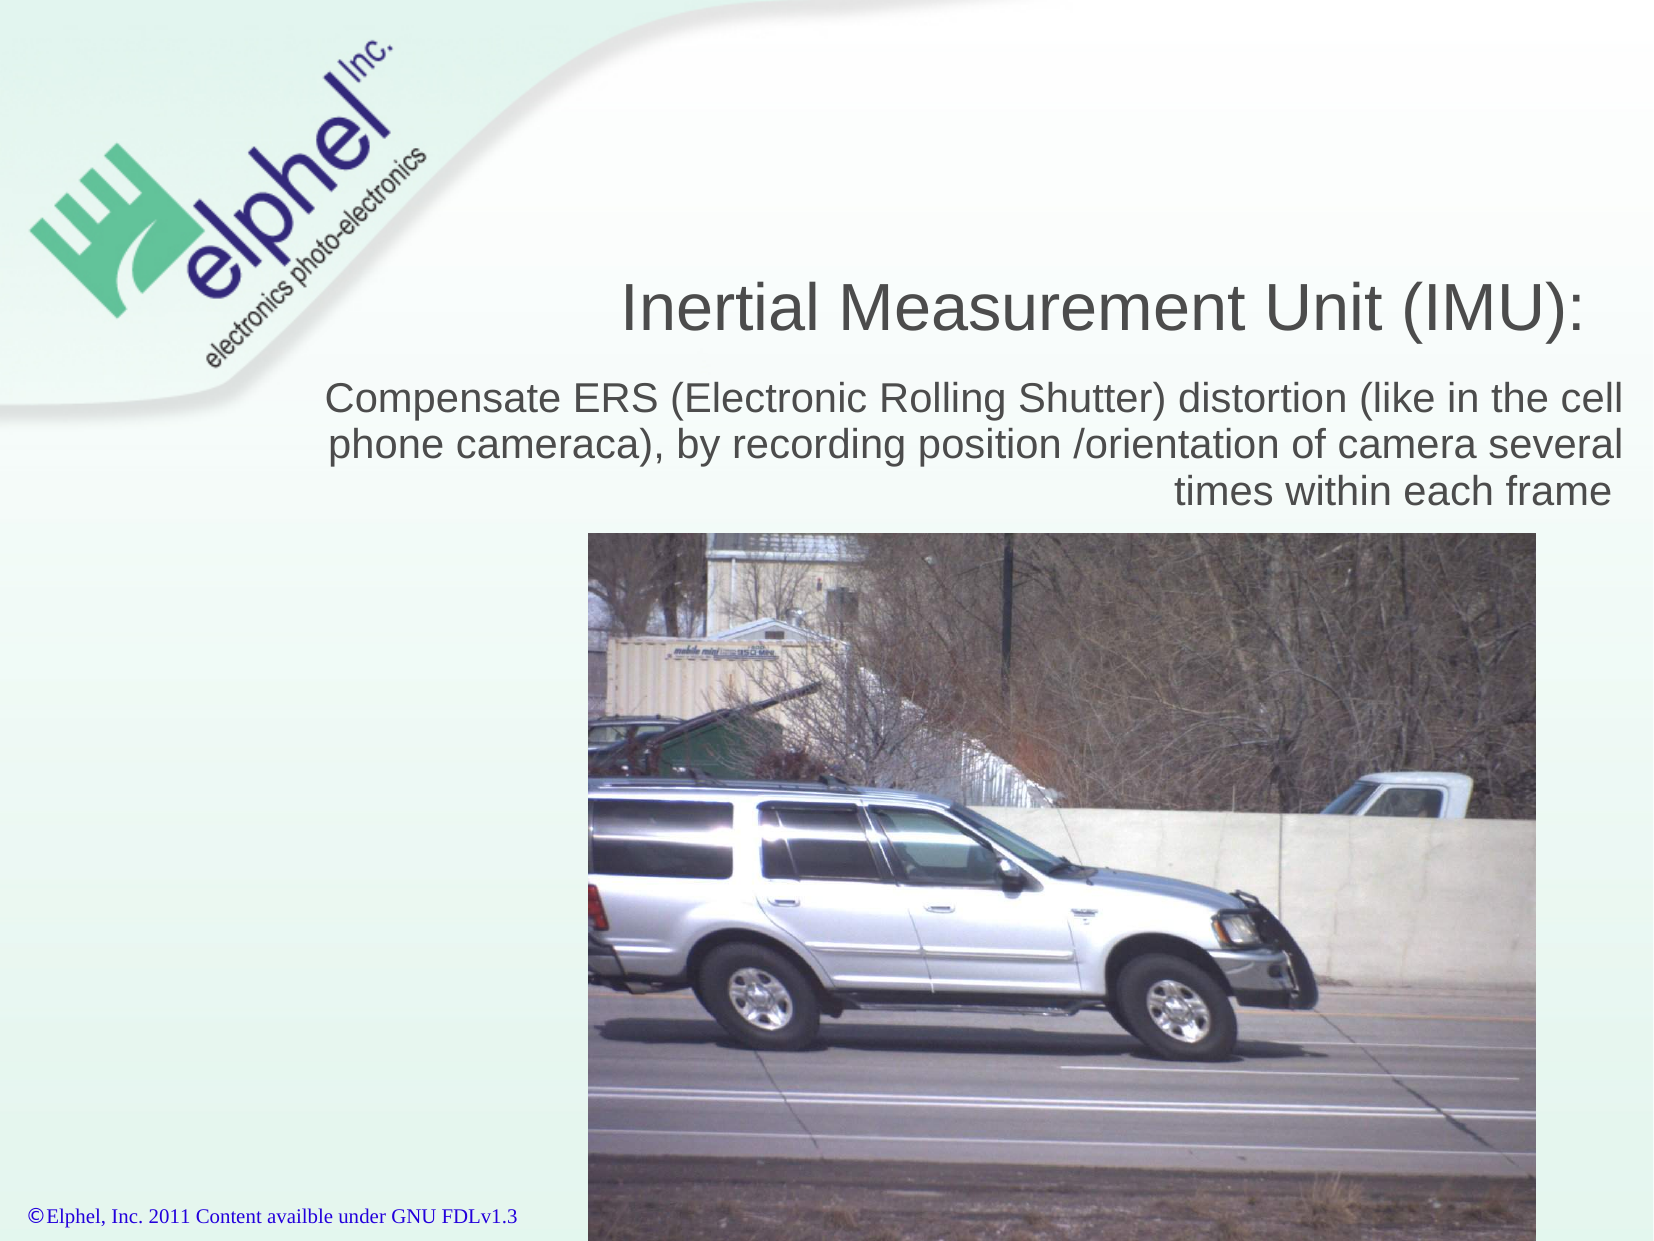

# Inertial Measurement Unit (IMU):
 Compensate ERS (Electronic Rolling Shutter) distortion (like in the cell phone cameraca), by recording position /orientation of camera several times within each frame